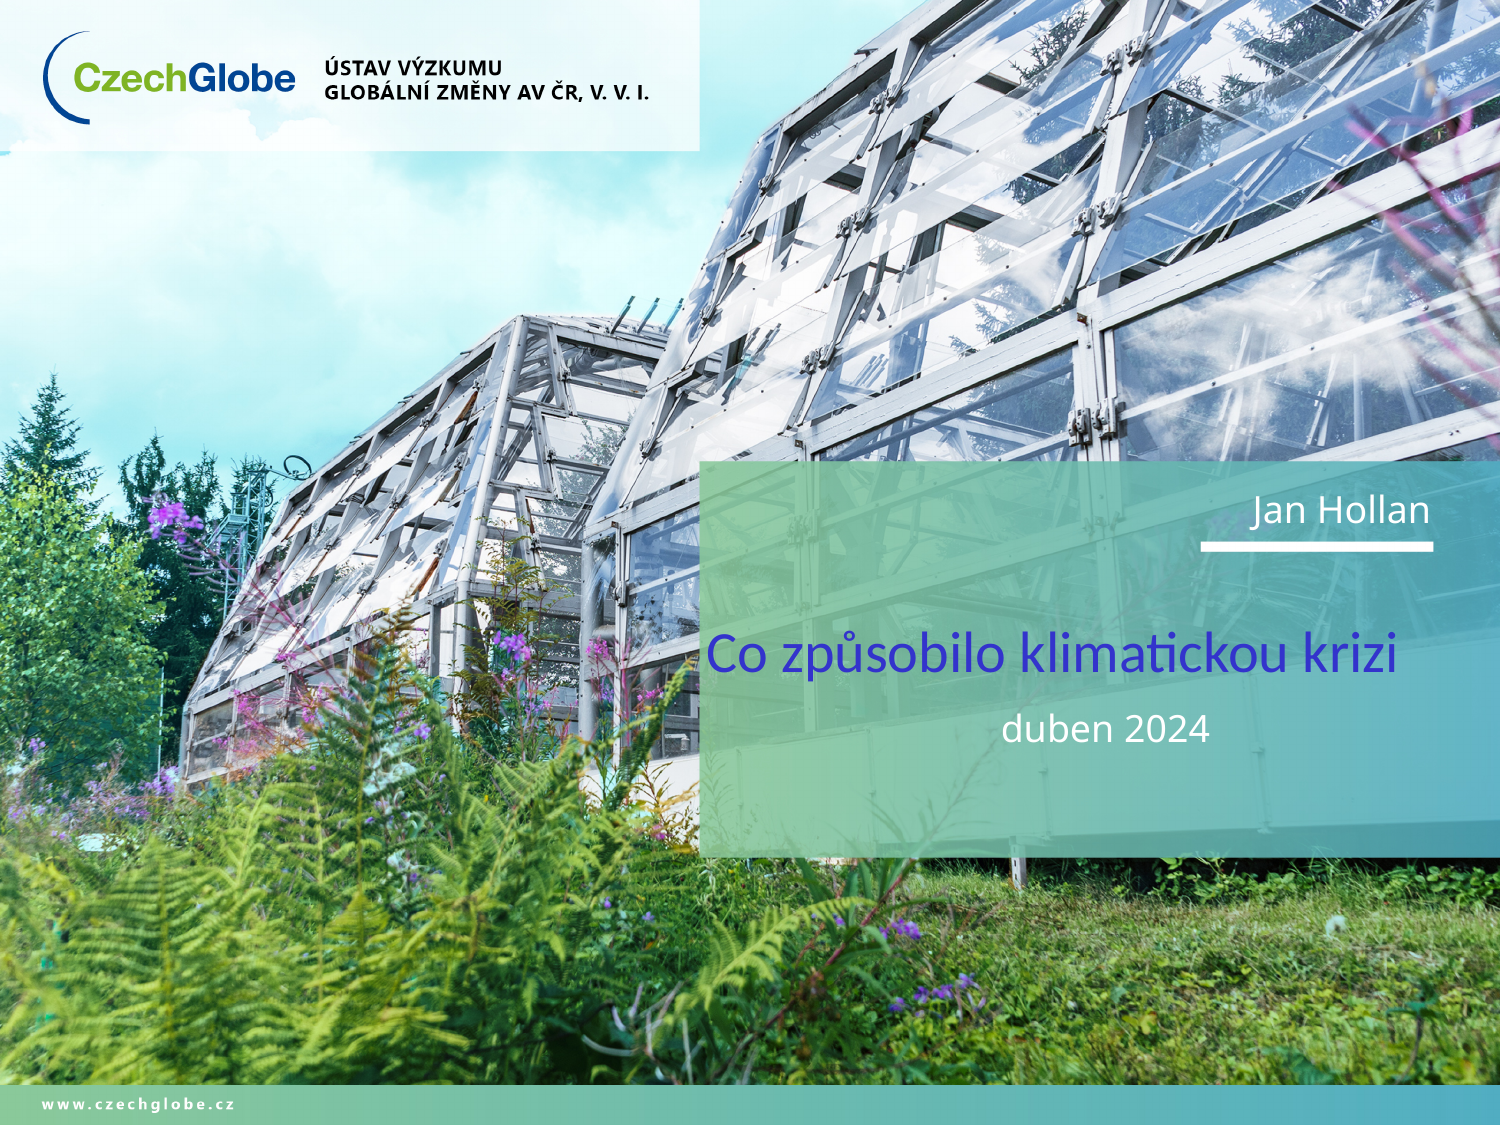

Jan Hollan
Co způsobilo klimatickou krizi duben 2024